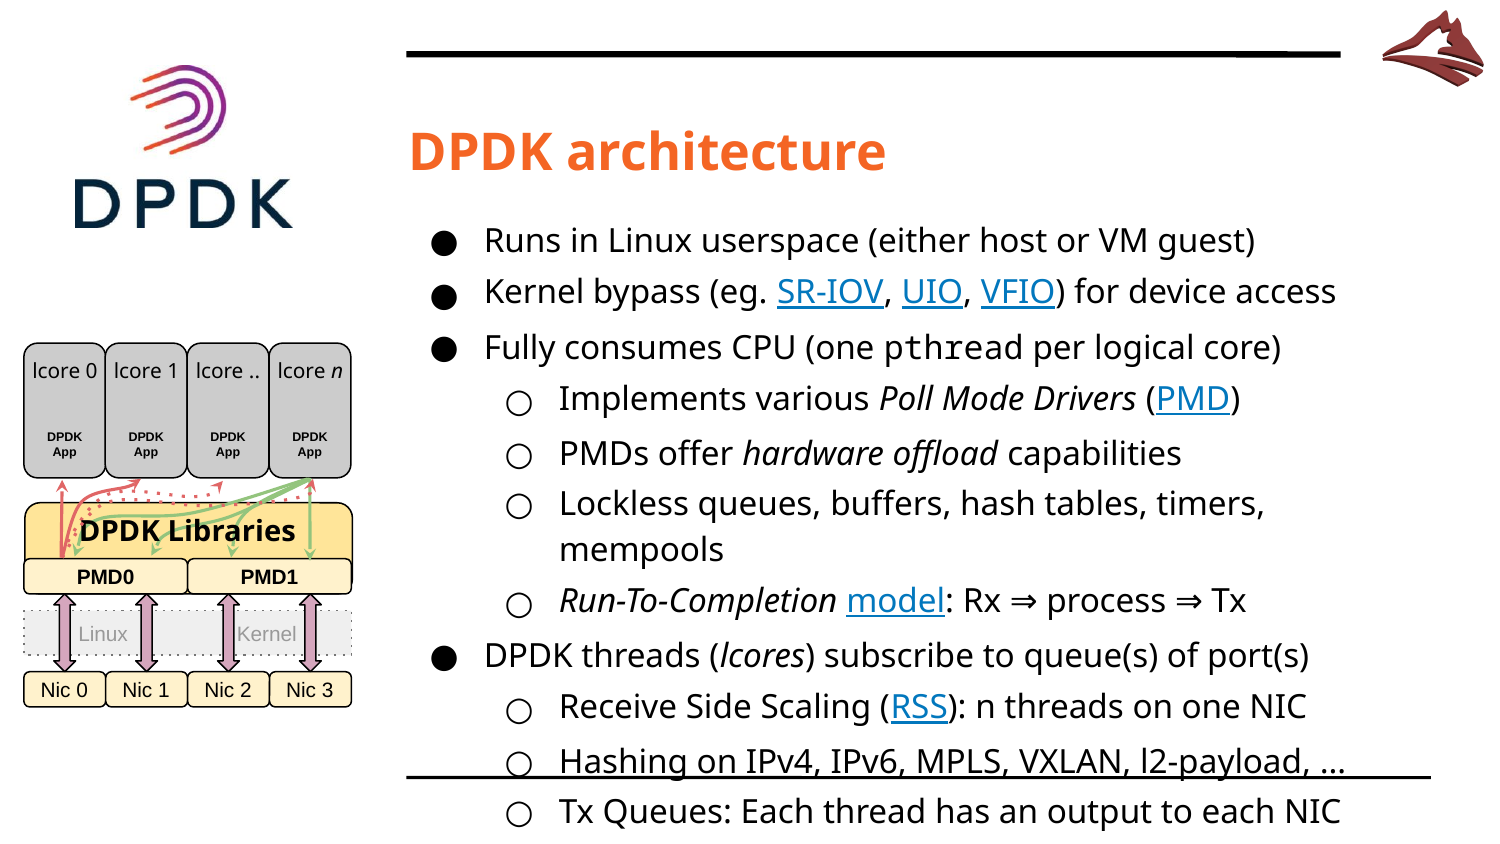

DPDK architecture
# Runs in Linux userspace (either host or VM guest)
Kernel bypass (eg. SR-IOV, UIO, VFIO) for device access
Fully consumes CPU (one pthread per logical core)
Implements various Poll Mode Drivers (PMD)
PMDs offer hardware offload capabilities
Lockless queues, buffers, hash tables, timers, mempools
Run-To-Completion model: Rx ⇒ process ⇒ Tx
DPDK threads (lcores) subscribe to queue(s) of port(s)
Receive Side Scaling (RSS): n threads on one NIC
Hashing on IPv4, IPv6, MPLS, VXLAN, l2-payload, …
Tx Queues: Each thread has an output to each NIC
lcore 0
DPDK App
lcore 1
DPDK App
lcore ..
DPDK App
lcore n
DPDK App
DPDK Libraries
PMD0
PMD1
Linux Kernel
Nic 0
Nic 1
Nic 2
Nic 3